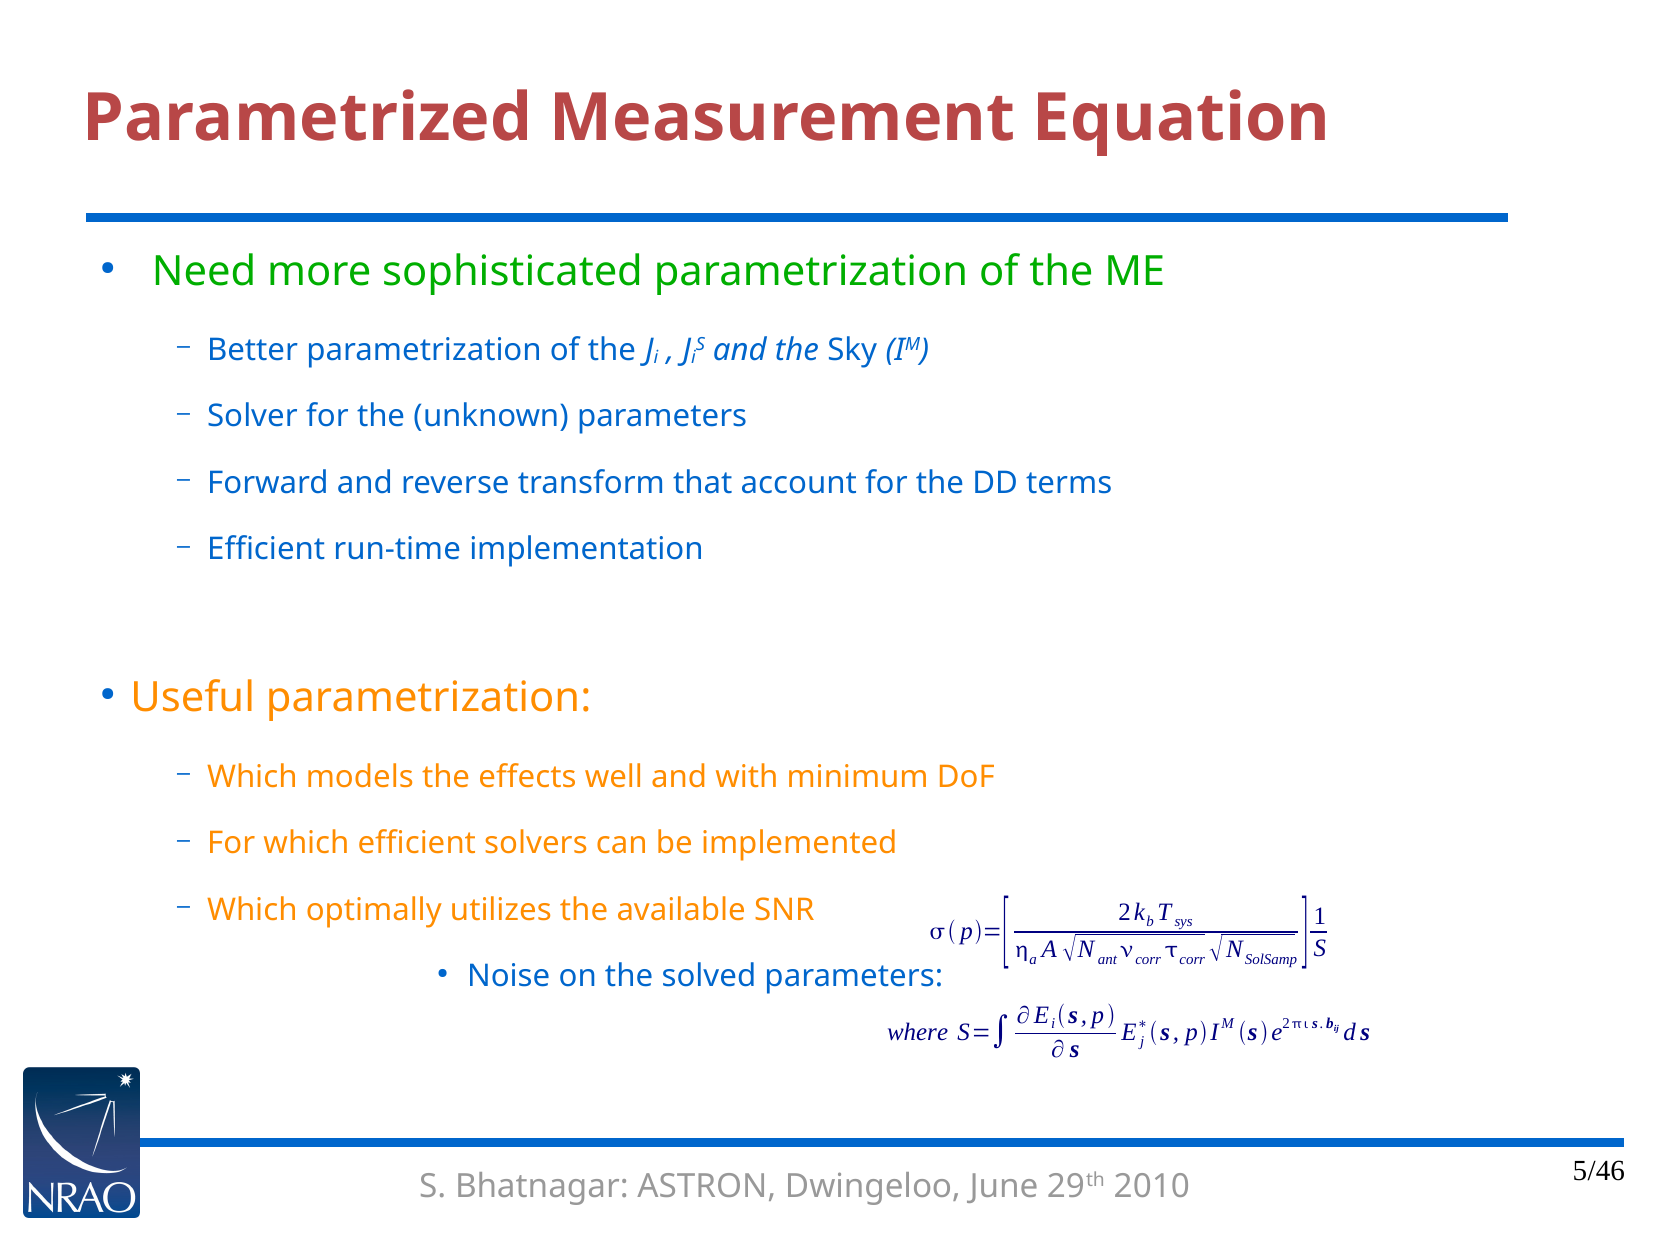

# Parametrized Measurement Equation
 Need more sophisticated parametrization of the ME
Better parametrization of the Ji , JiS and the Sky (IM)
Solver for the (unknown) parameters
Forward and reverse transform that account for the DD terms
Efficient run-time implementation
Useful parametrization:
Which models the effects well and with minimum DoF
For which efficient solvers can be implemented
Which optimally utilizes the available SNR
Noise on the solved parameters:
5